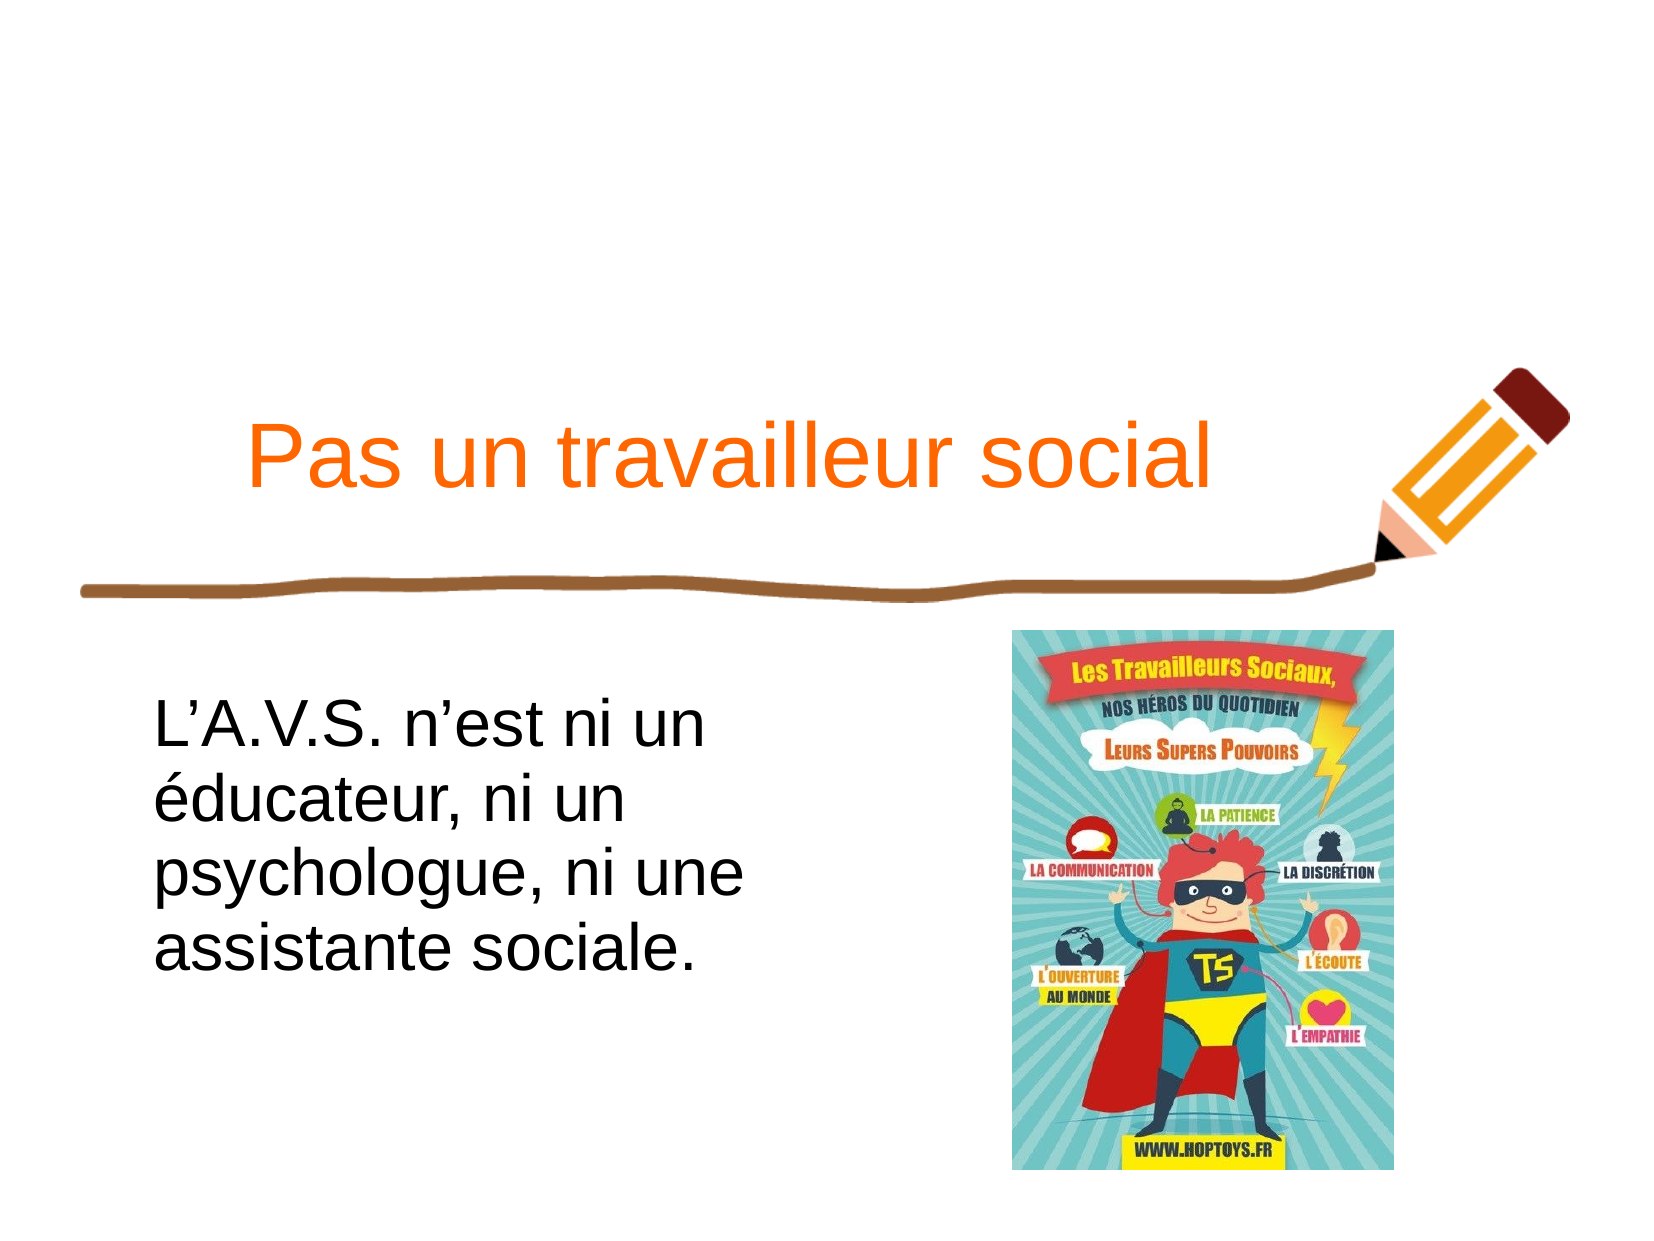

# Pas un travailleur social
L’A.V.S. n’est ni un éducateur, ni un psychologue, ni une assistante sociale.